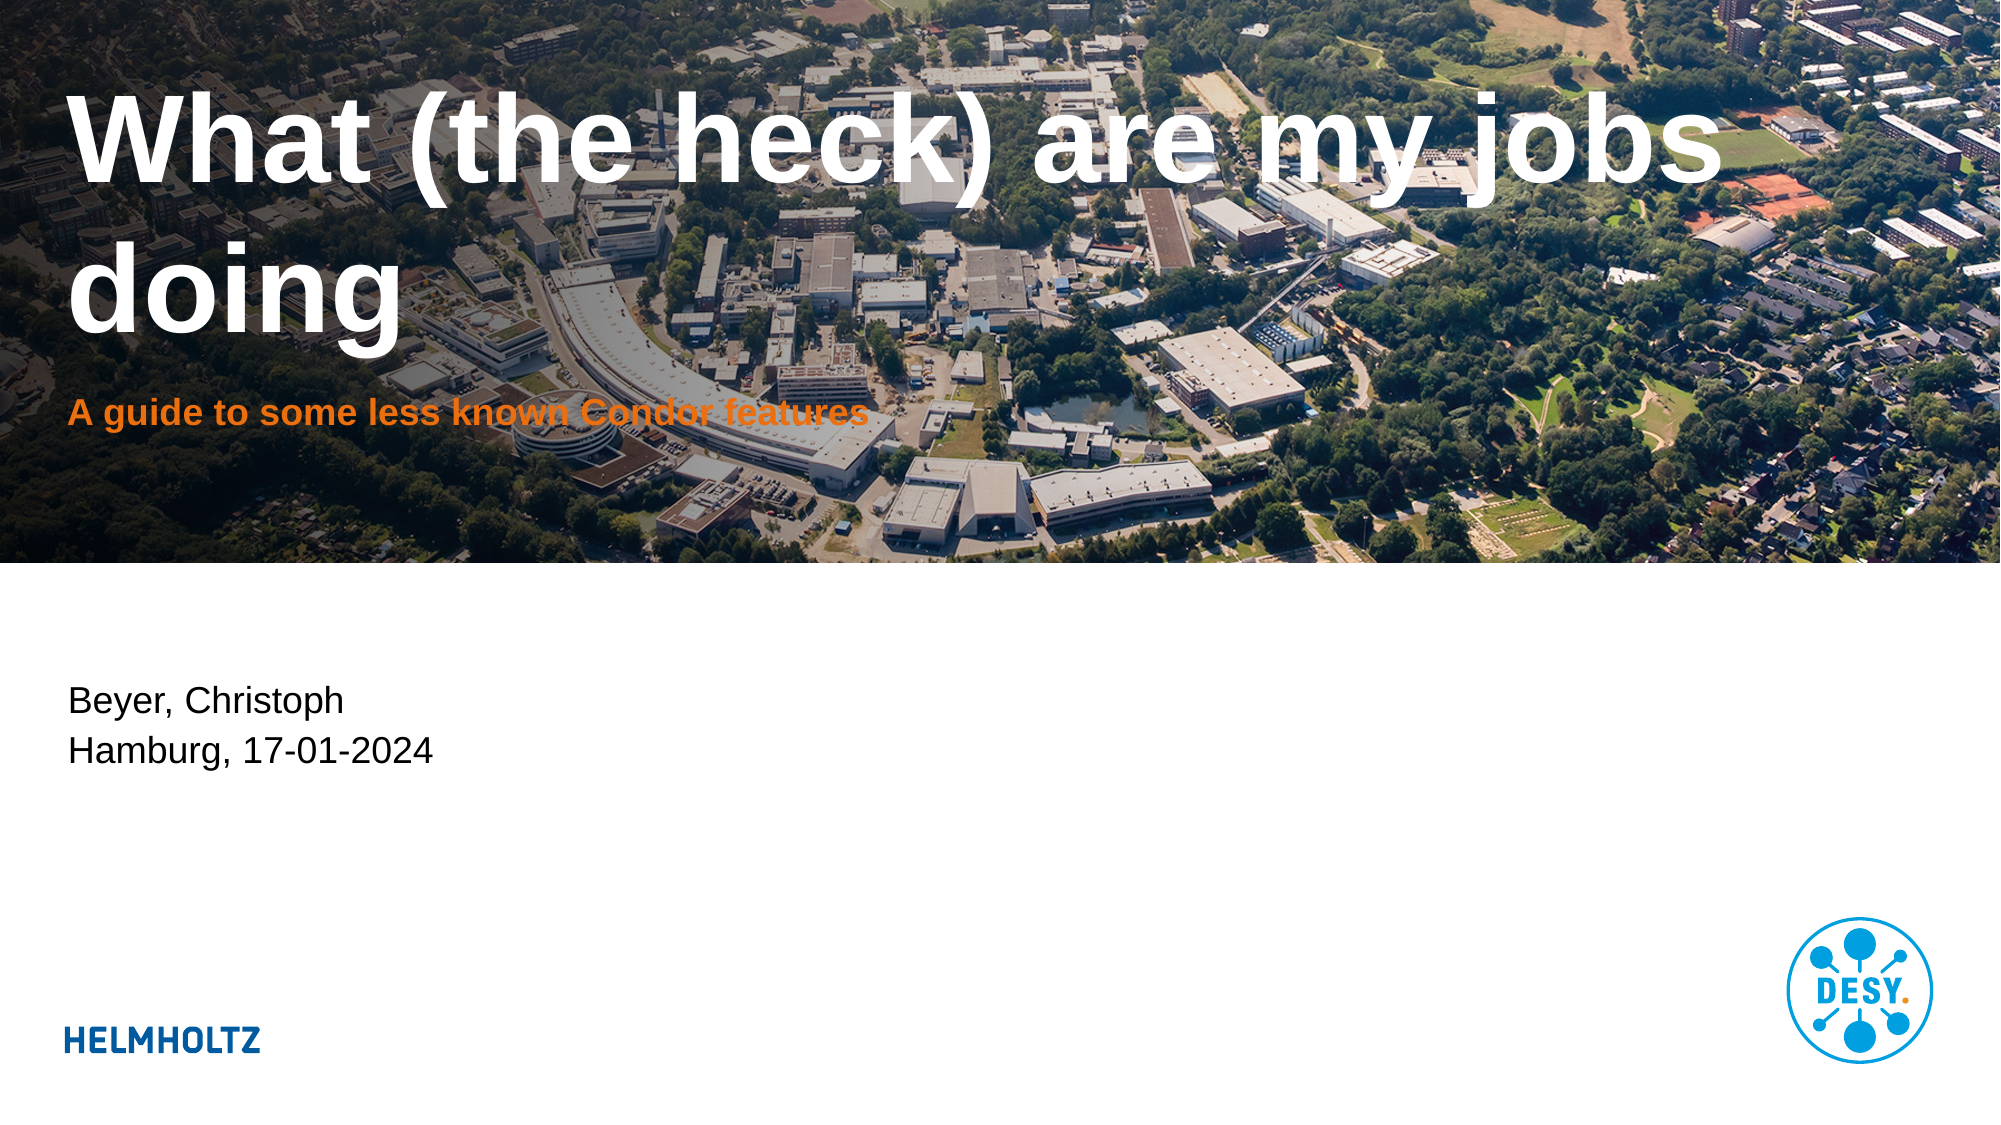

# What (the heck) are my jobs doing
A guide to some less known Condor features
Beyer, Christoph
Hamburg, 17-01-2024